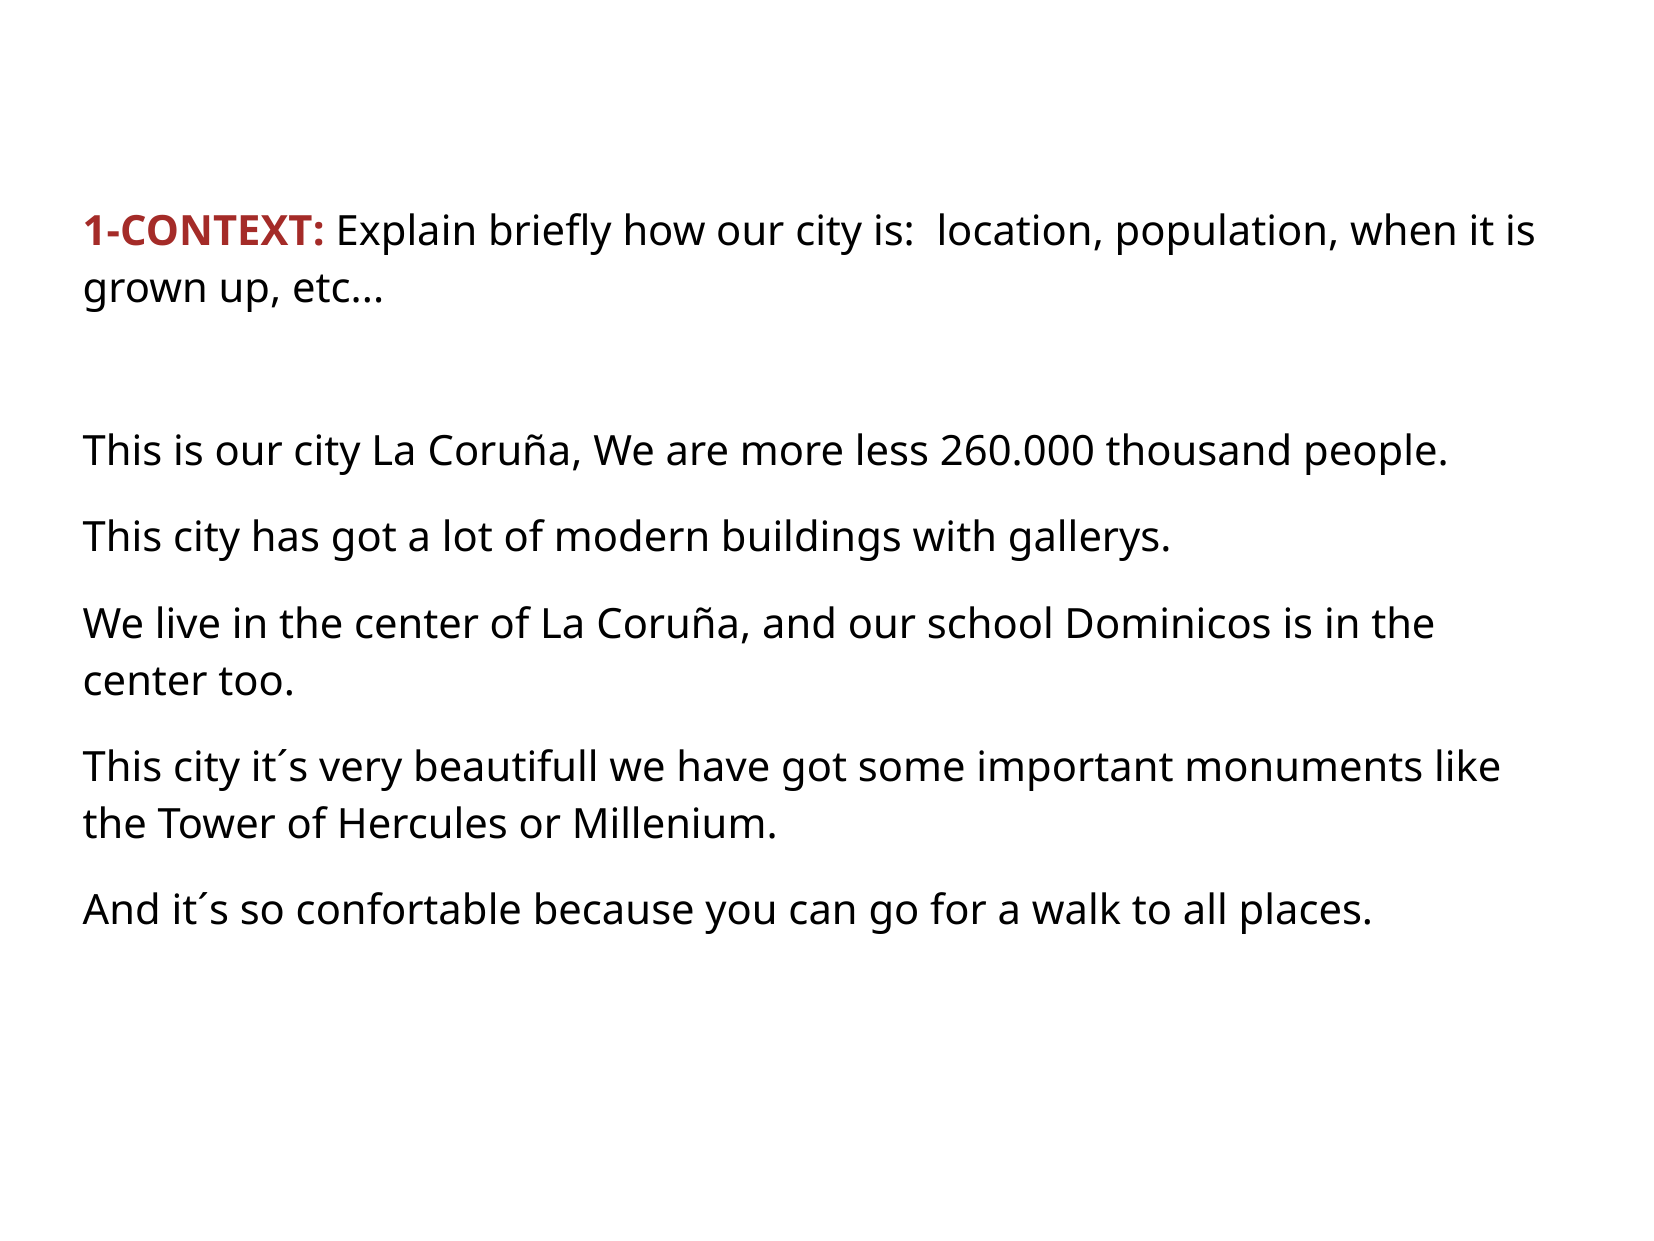

# 1-CONTEXT: Explain briefly how our city is: location, population, when it is grown up, etc...
This is our city La Coruña, We are more less 260.000 thousand people.
This city has got a lot of modern buildings with gallerys.
We live in the center of La Coruña, and our school Dominicos is in the center too.
This city it´s very beautifull we have got some important monuments like the Tower of Hercules or Millenium.
And it´s so confortable because you can go for a walk to all places.